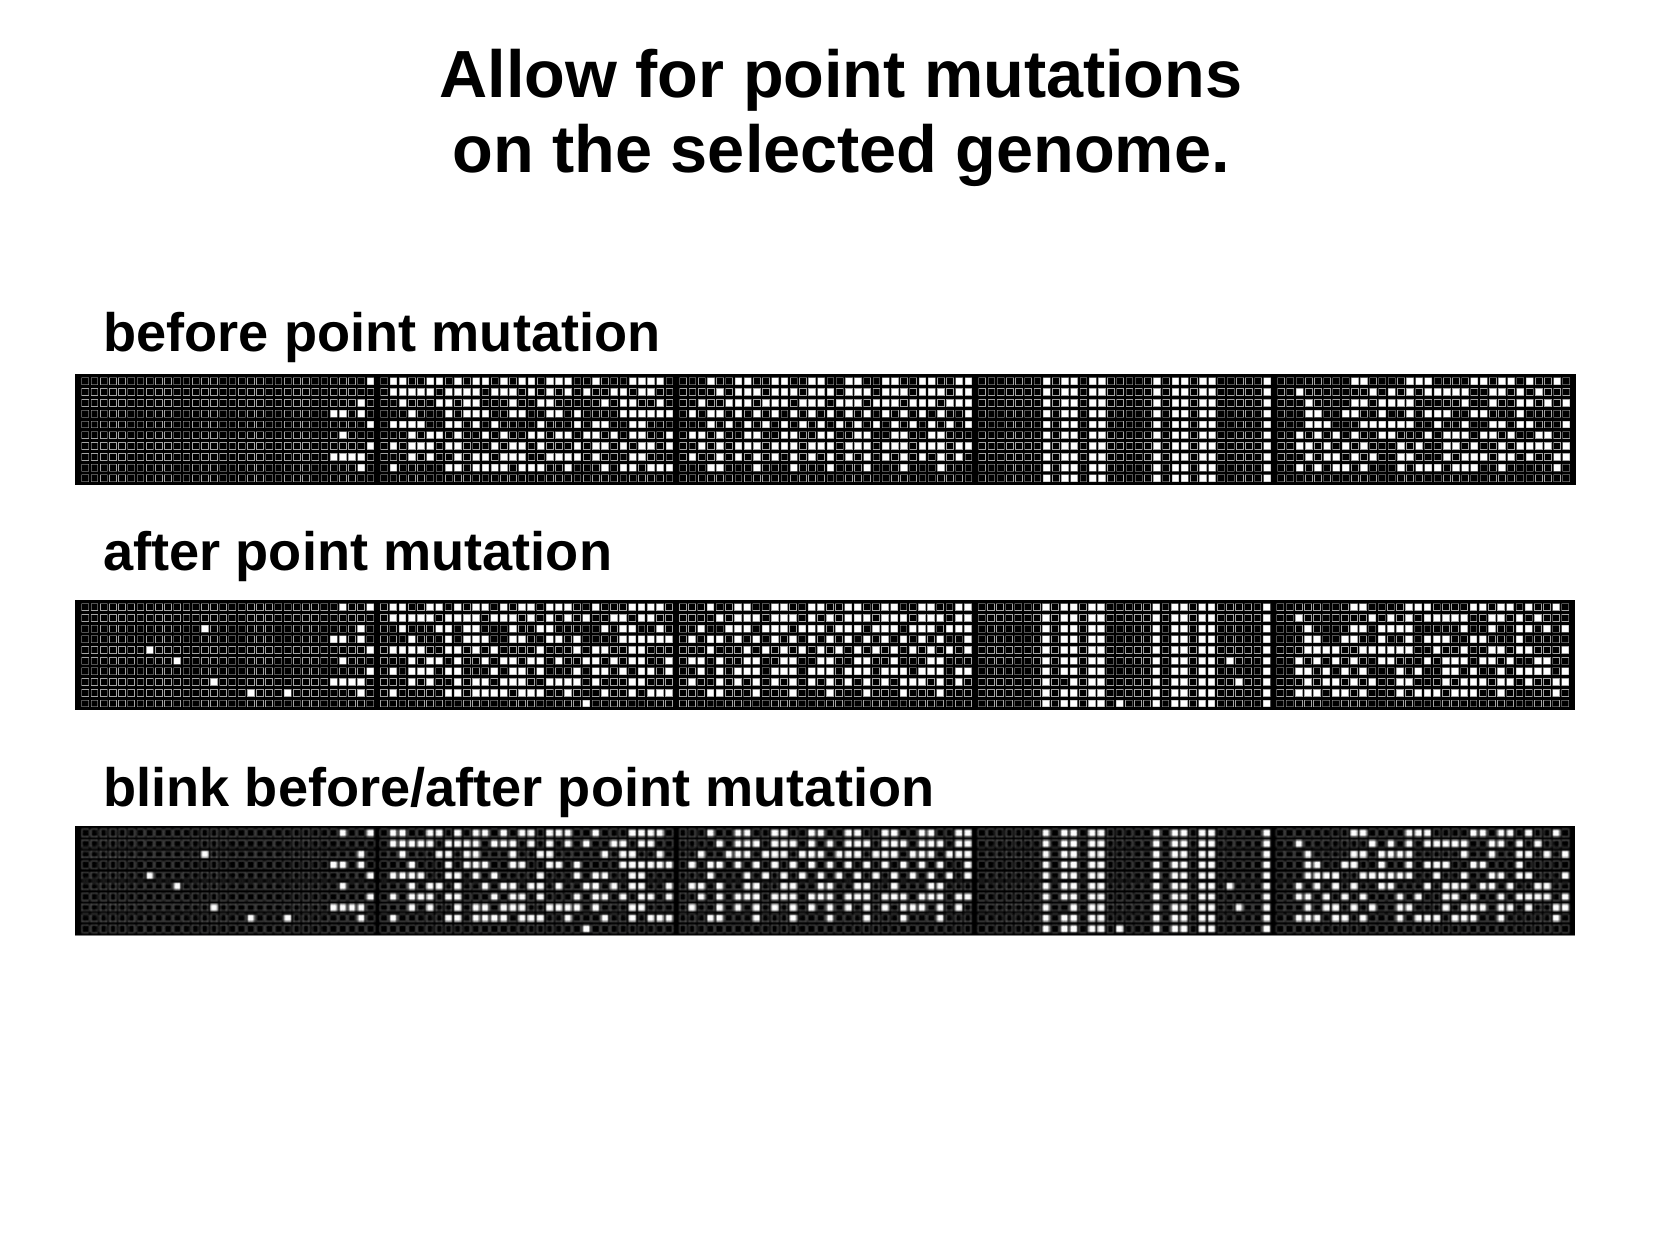

Allow for point mutations
on the selected genome.
before point mutation
after point mutation
blink before/after point mutation